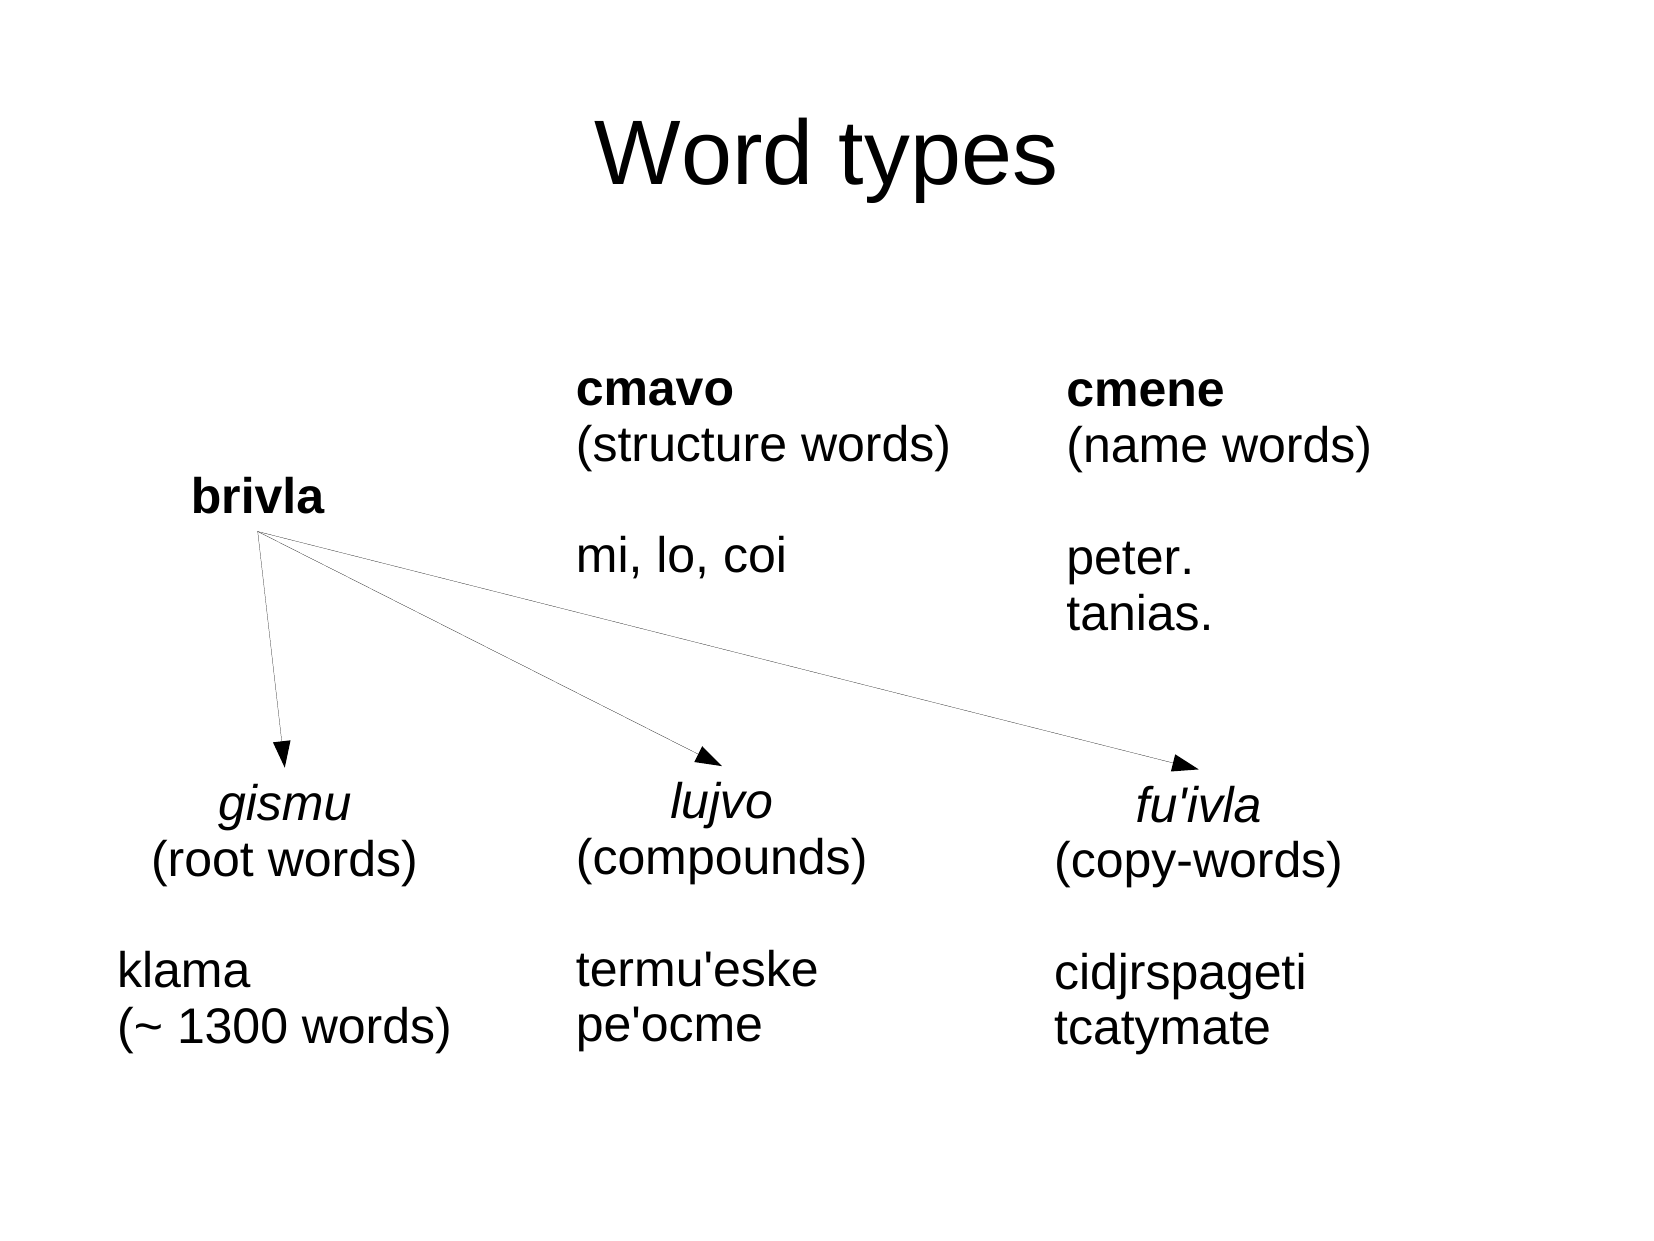

# Word types
cmavo
(structure words)
mi, lo, coi
cmene
(name words)
peter.
tanias.
brivla
lujvo
(compounds)
termu'eske
pe'ocme
gismu
(root words)
klama
(~ 1300 words)
fu'ivla
(copy-words)
cidjrspageti
tcatymate